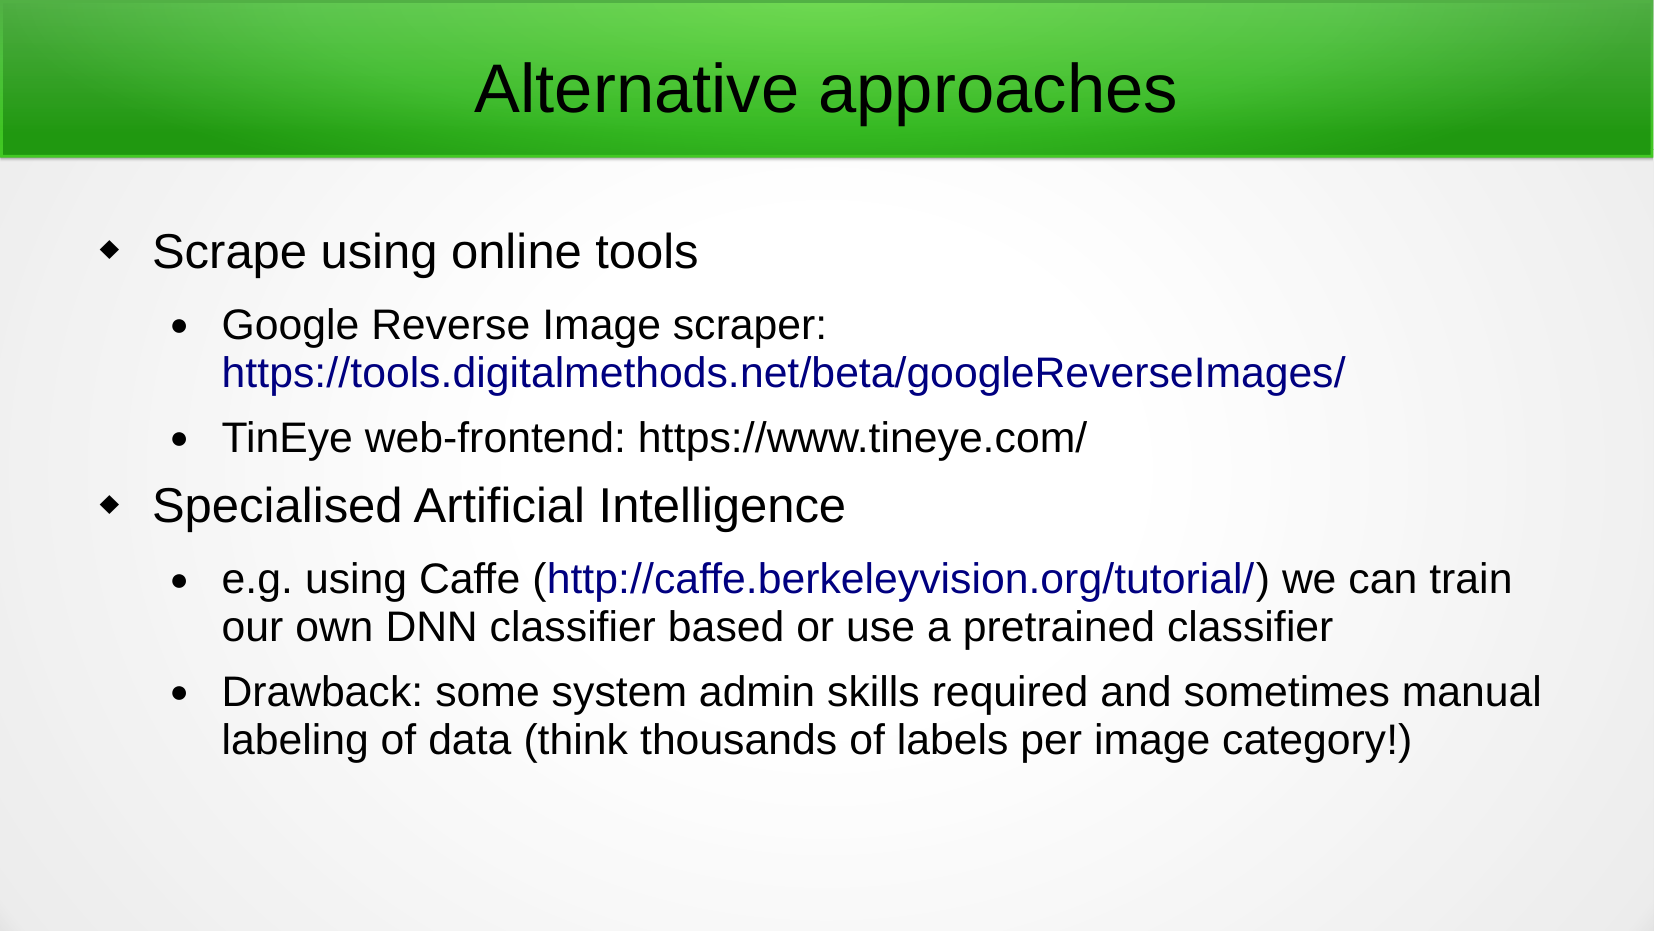

# Alternative approaches
Scrape using online tools
Google Reverse Image scraper: https://tools.digitalmethods.net/beta/googleReverseImages/
TinEye web-frontend: https://www.tineye.com/
Specialised Artificial Intelligence
e.g. using Caffe (http://caffe.berkeleyvision.org/tutorial/) we can train our own DNN classifier based or use a pretrained classifier
Drawback: some system admin skills required and sometimes manual labeling of data (think thousands of labels per image category!)